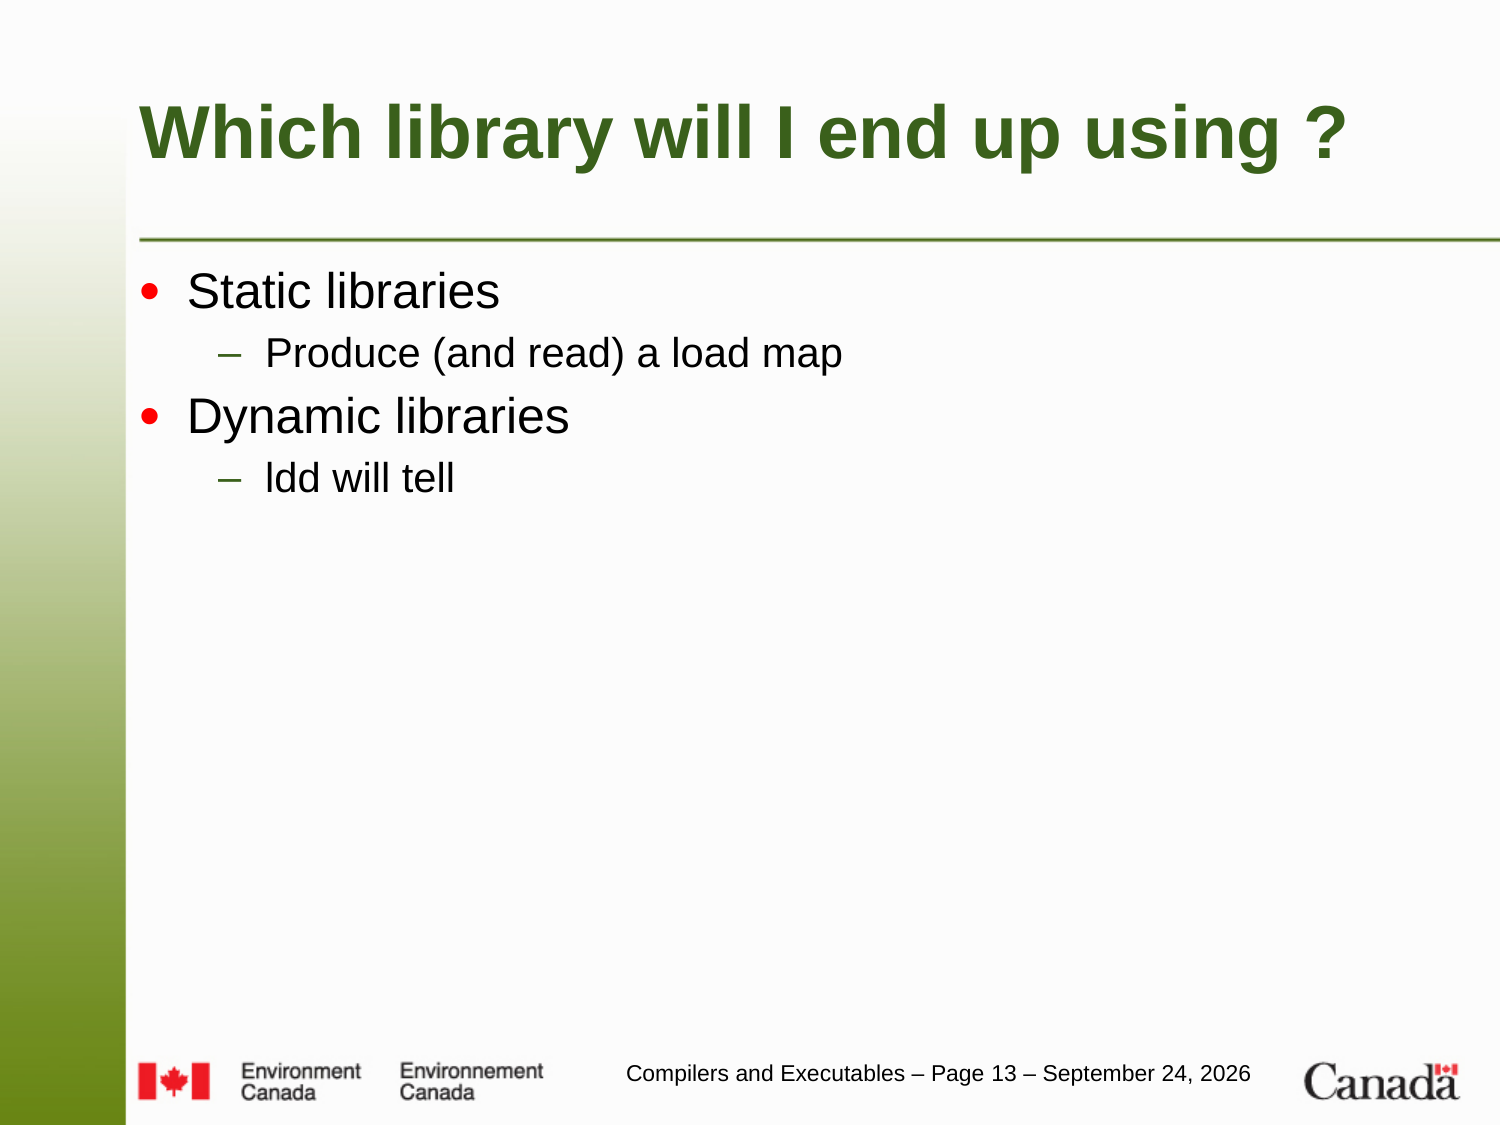

# Which library will I end up using ?
Static libraries
Produce (and read) a load map
Dynamic libraries
ldd will tell